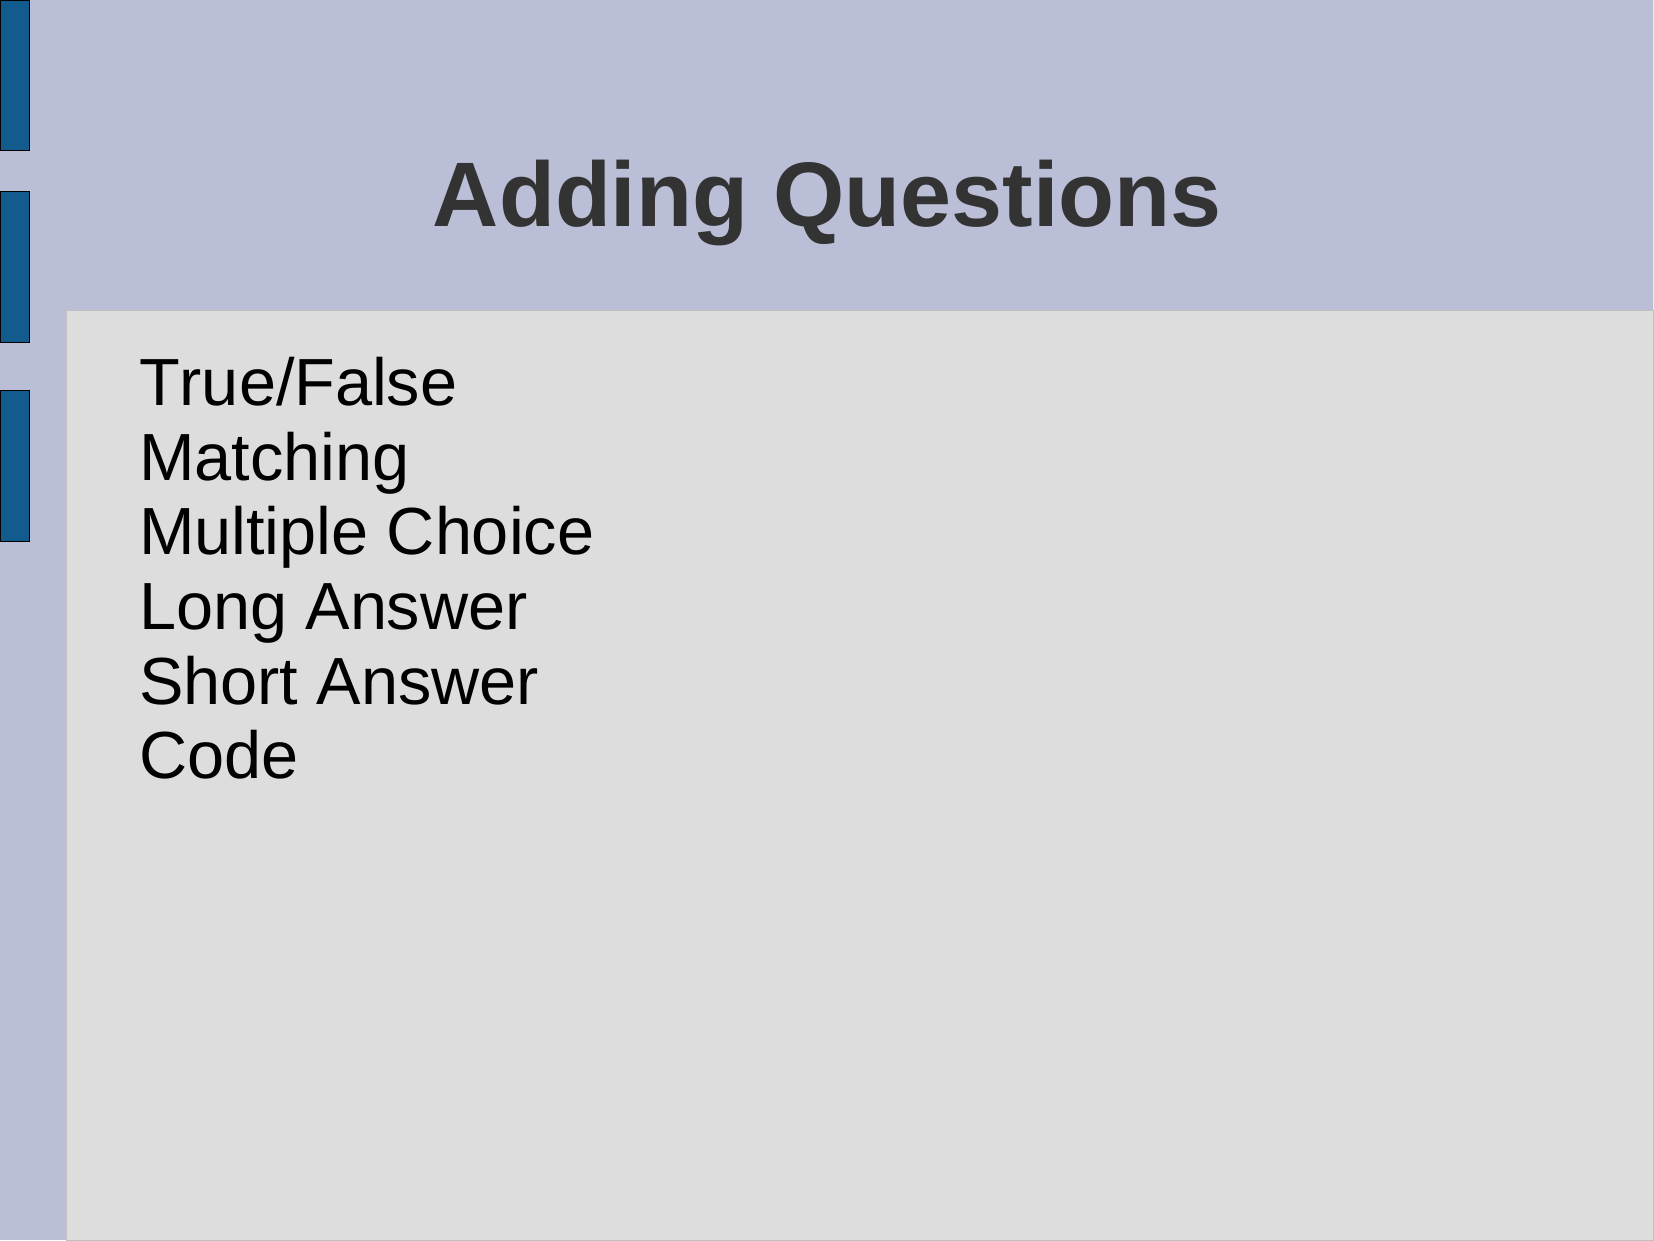

# Adding Questions
True/False
Matching
Multiple Choice
Long Answer
Short Answer
Code